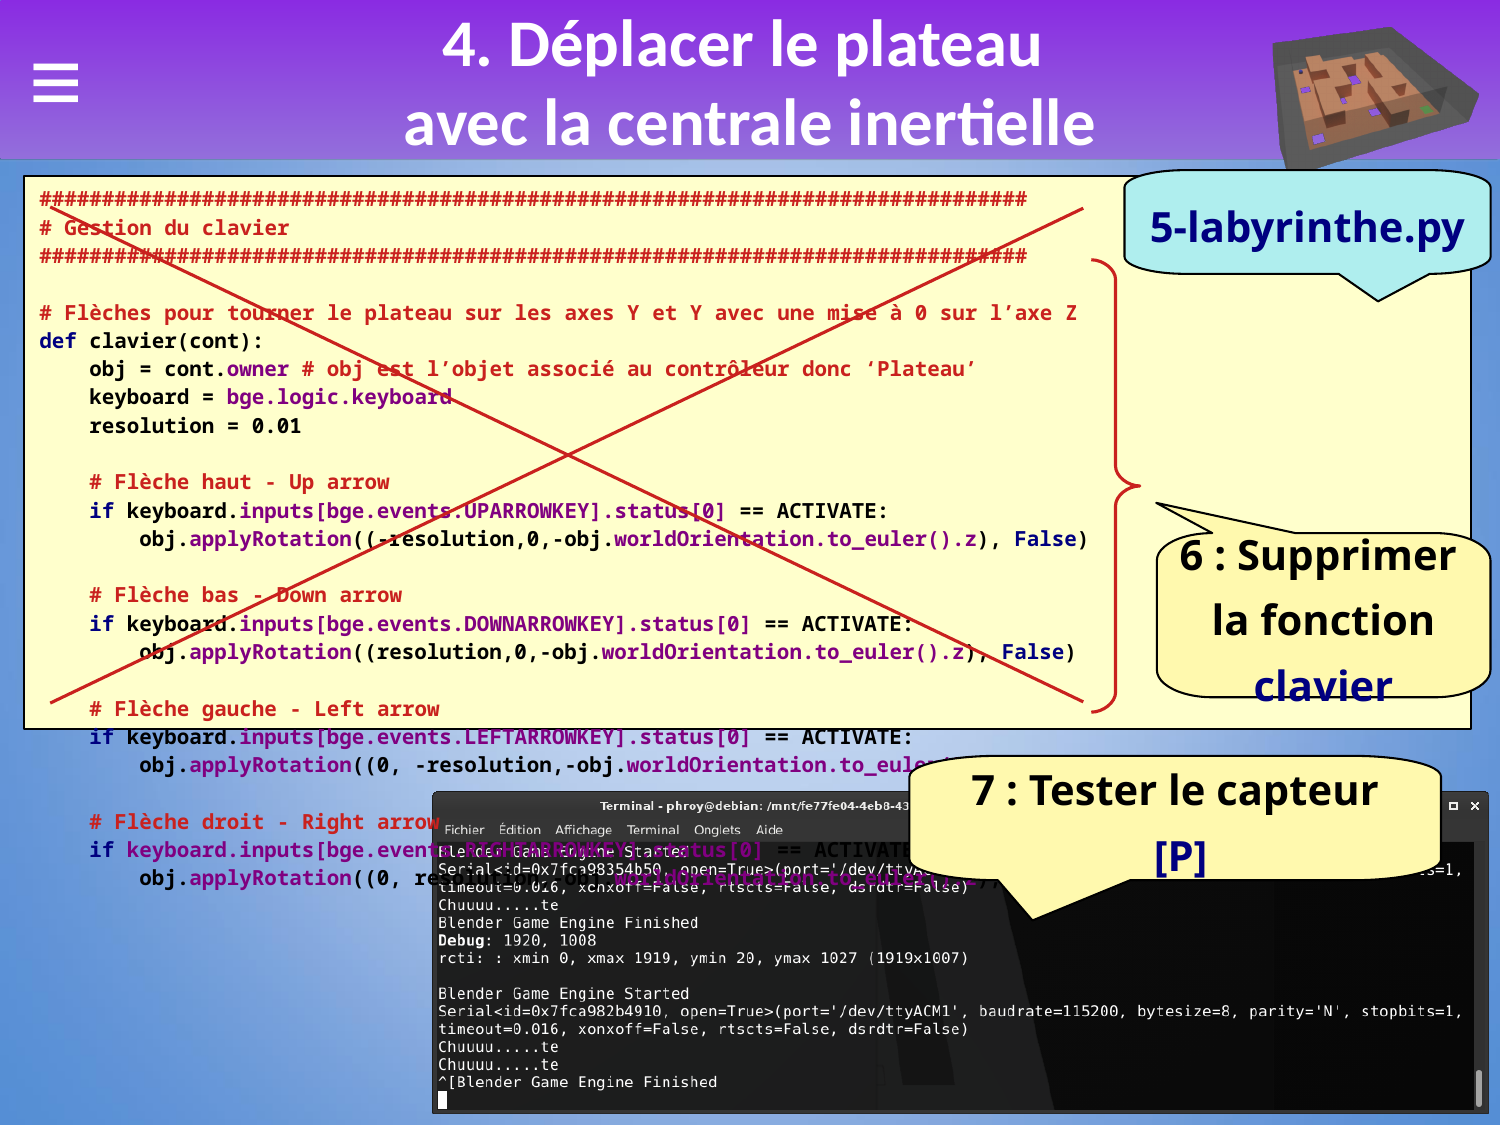

4. Déplacer le plateau
avec la centrale inertielle
≡
5-labyrinthe.py
###############################################################################
# Gestion du clavier
###############################################################################
# Flèches pour tourner le plateau sur les axes Y et Y avec une mise à 0 sur l’axe Z
def clavier(cont):
 obj = cont.owner # obj est l’objet associé au contrôleur donc ‘Plateau’
 keyboard = bge.logic.keyboard
 resolution = 0.01
 # Flèche haut - Up arrow
 if keyboard.inputs[bge.events.UPARROWKEY].status[0] == ACTIVATE:
 obj.applyRotation((-resolution,0,-obj.worldOrientation.to_euler().z), False)
 # Flèche bas - Down arrow
 if keyboard.inputs[bge.events.DOWNARROWKEY].status[0] == ACTIVATE:
 obj.applyRotation((resolution,0,-obj.worldOrientation.to_euler().z), False)
 # Flèche gauche - Left arrow
 if keyboard.inputs[bge.events.LEFTARROWKEY].status[0] == ACTIVATE:
 obj.applyRotation((0, -resolution,-obj.worldOrientation.to_euler().z), False)
 # Flèche droit - Right arrow
 if keyboard.inputs[bge.events.RIGHTARROWKEY].status[0] == ACTIVATE:
 obj.applyRotation((0, resolution,-obj.worldOrientation.to_euler().z), False)
6 : Supprimer
la fonction
clavier
7 : Tester le capteur
 [P]